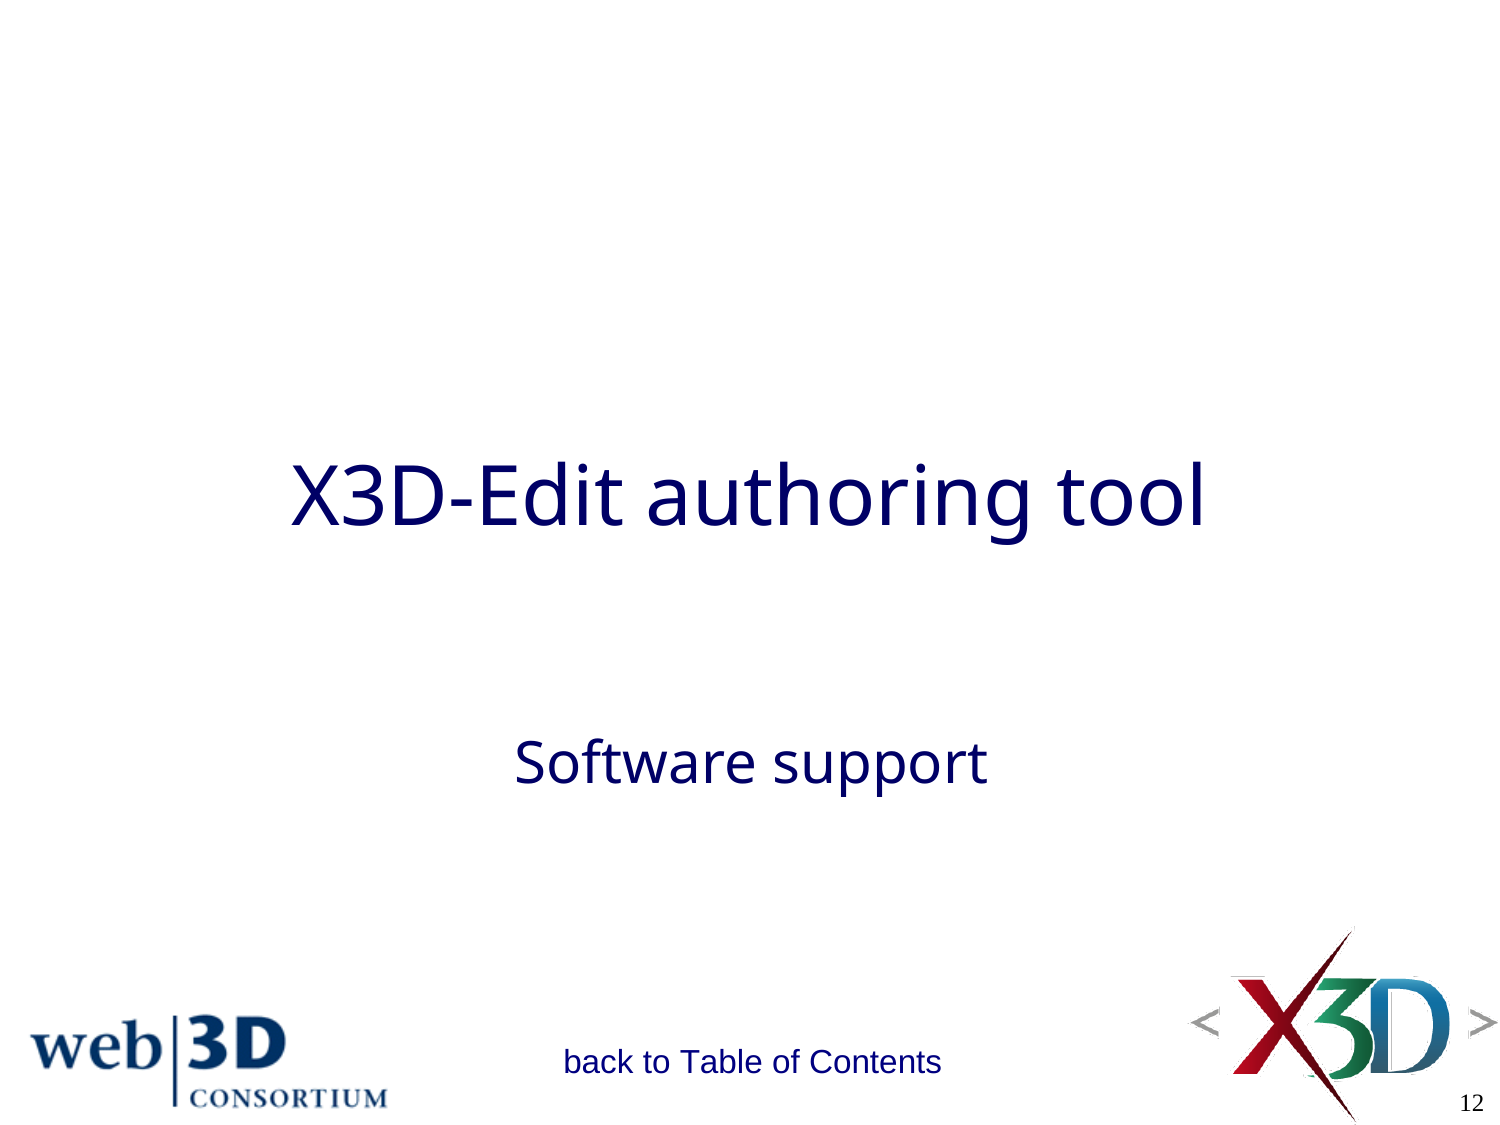

# X3D-Edit authoring tool
Software support
back to Table of Contents